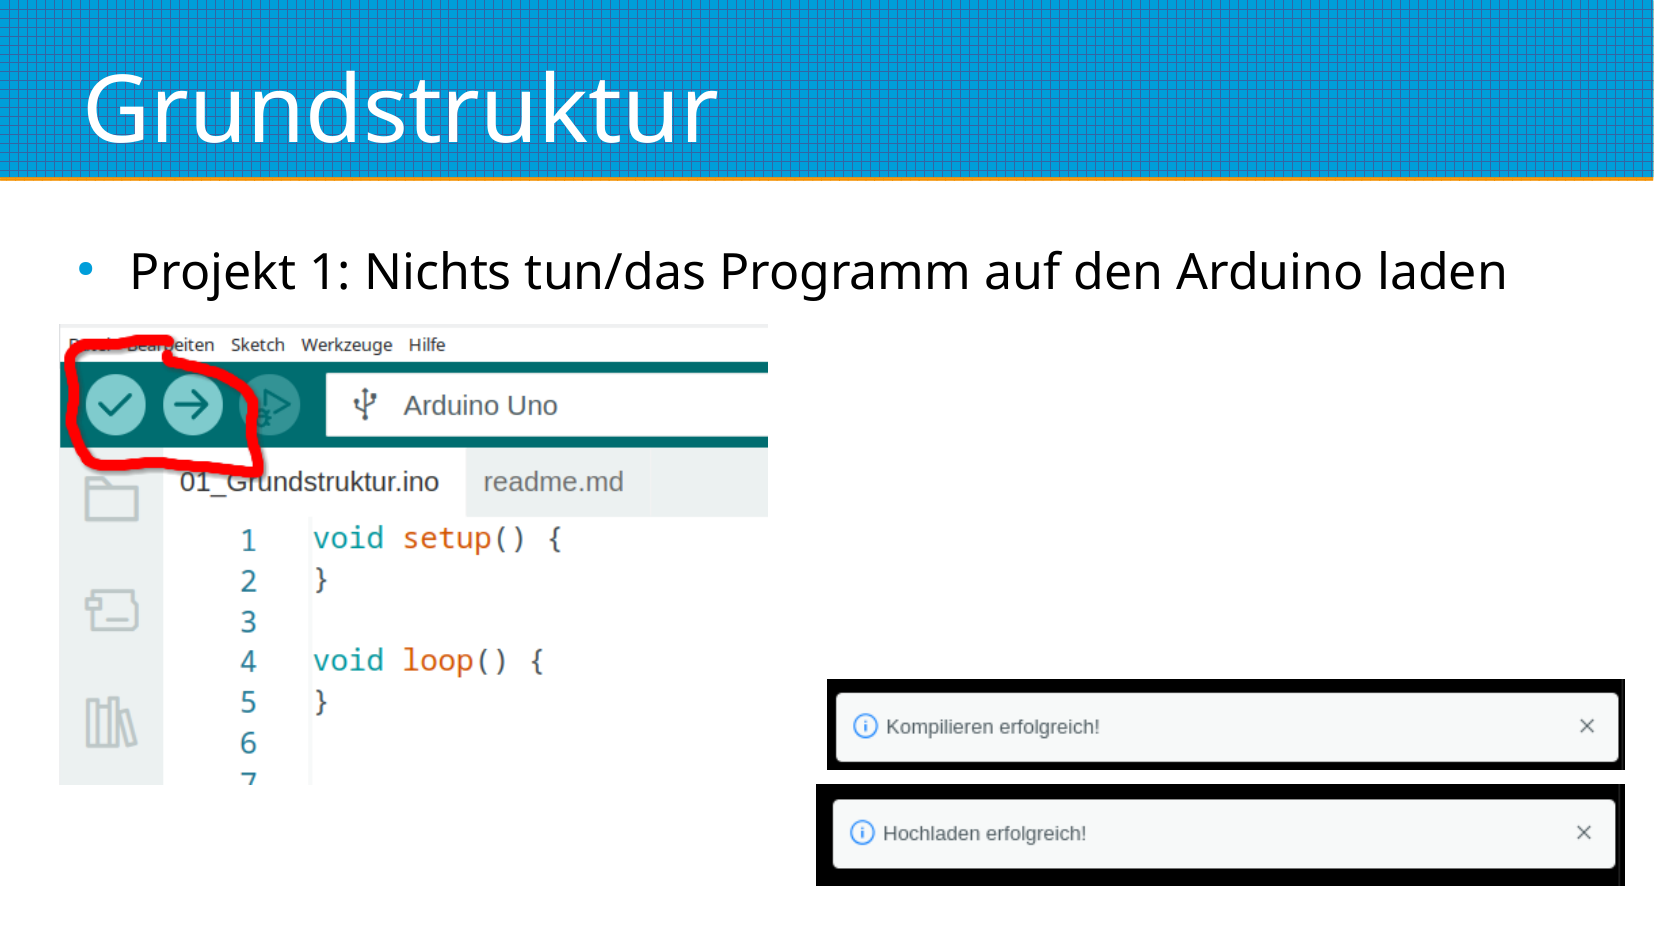

# Grundstruktur
Projekt 1: Nichts tun/das Programm auf den Arduino laden